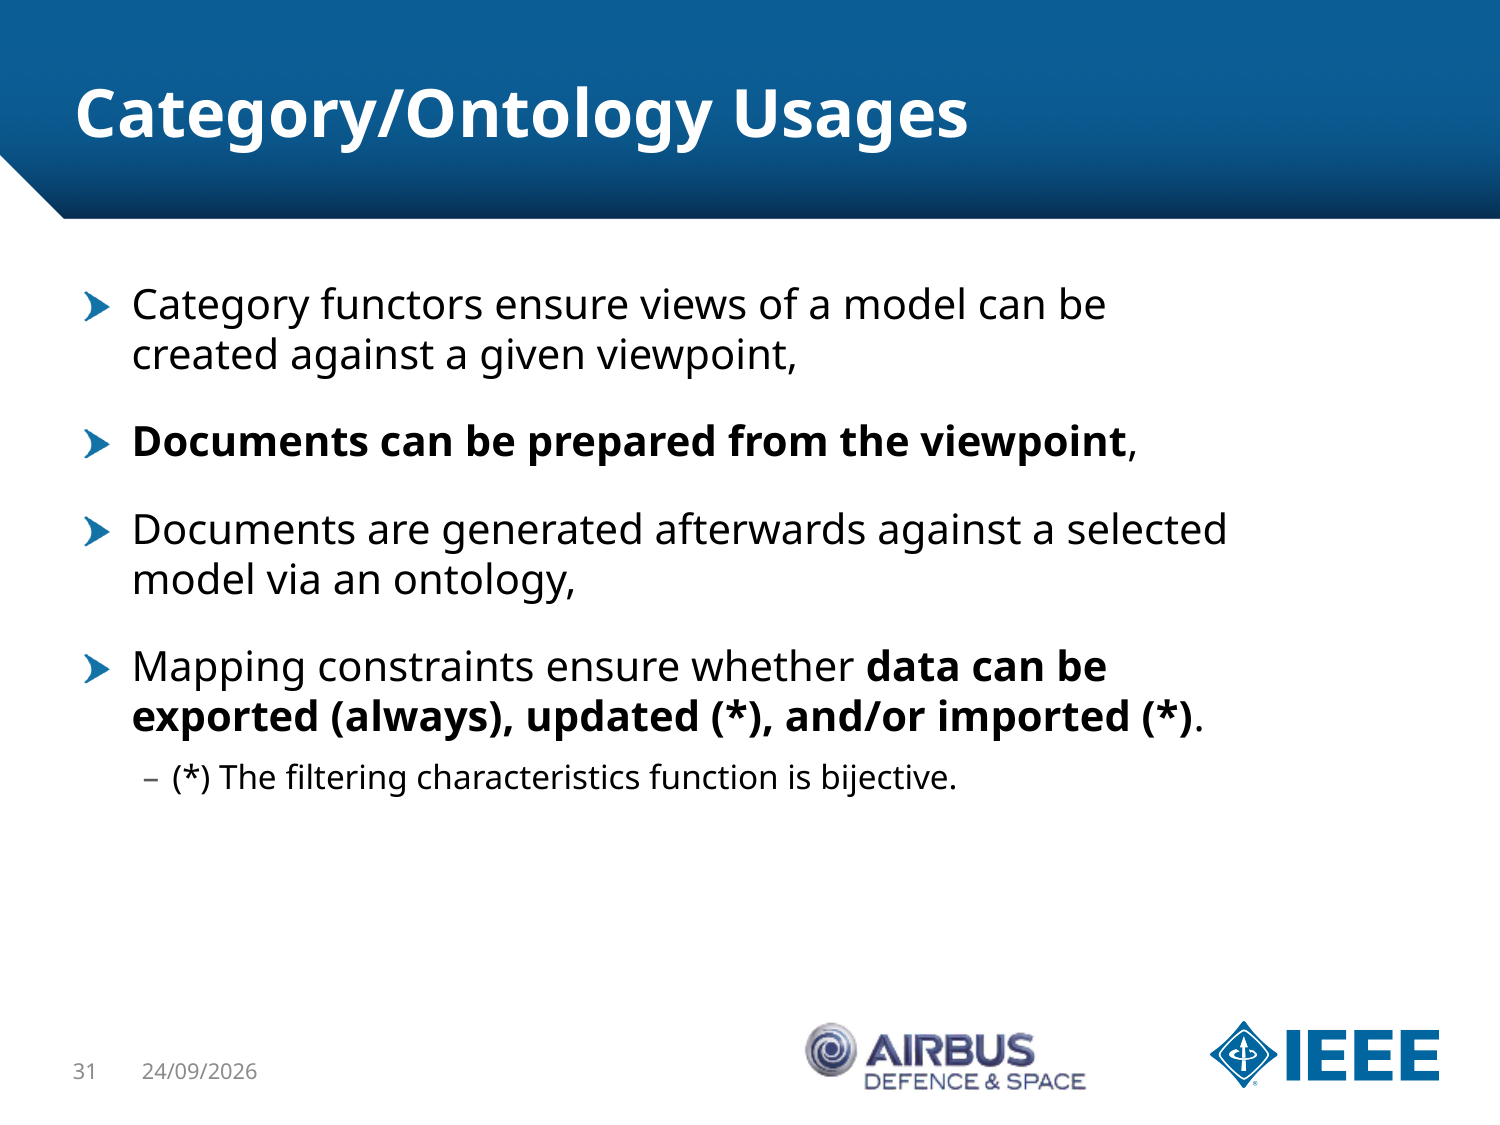

# Category/Ontology Usages
Category functors ensure views of a model can be created against a given viewpoint,
Documents can be prepared from the viewpoint,
Documents are generated afterwards against a selected model via an ontology,
Mapping constraints ensure whether data can be exported (always), updated (*), and/or imported (*).
(*) The filtering characteristics function is bijective.